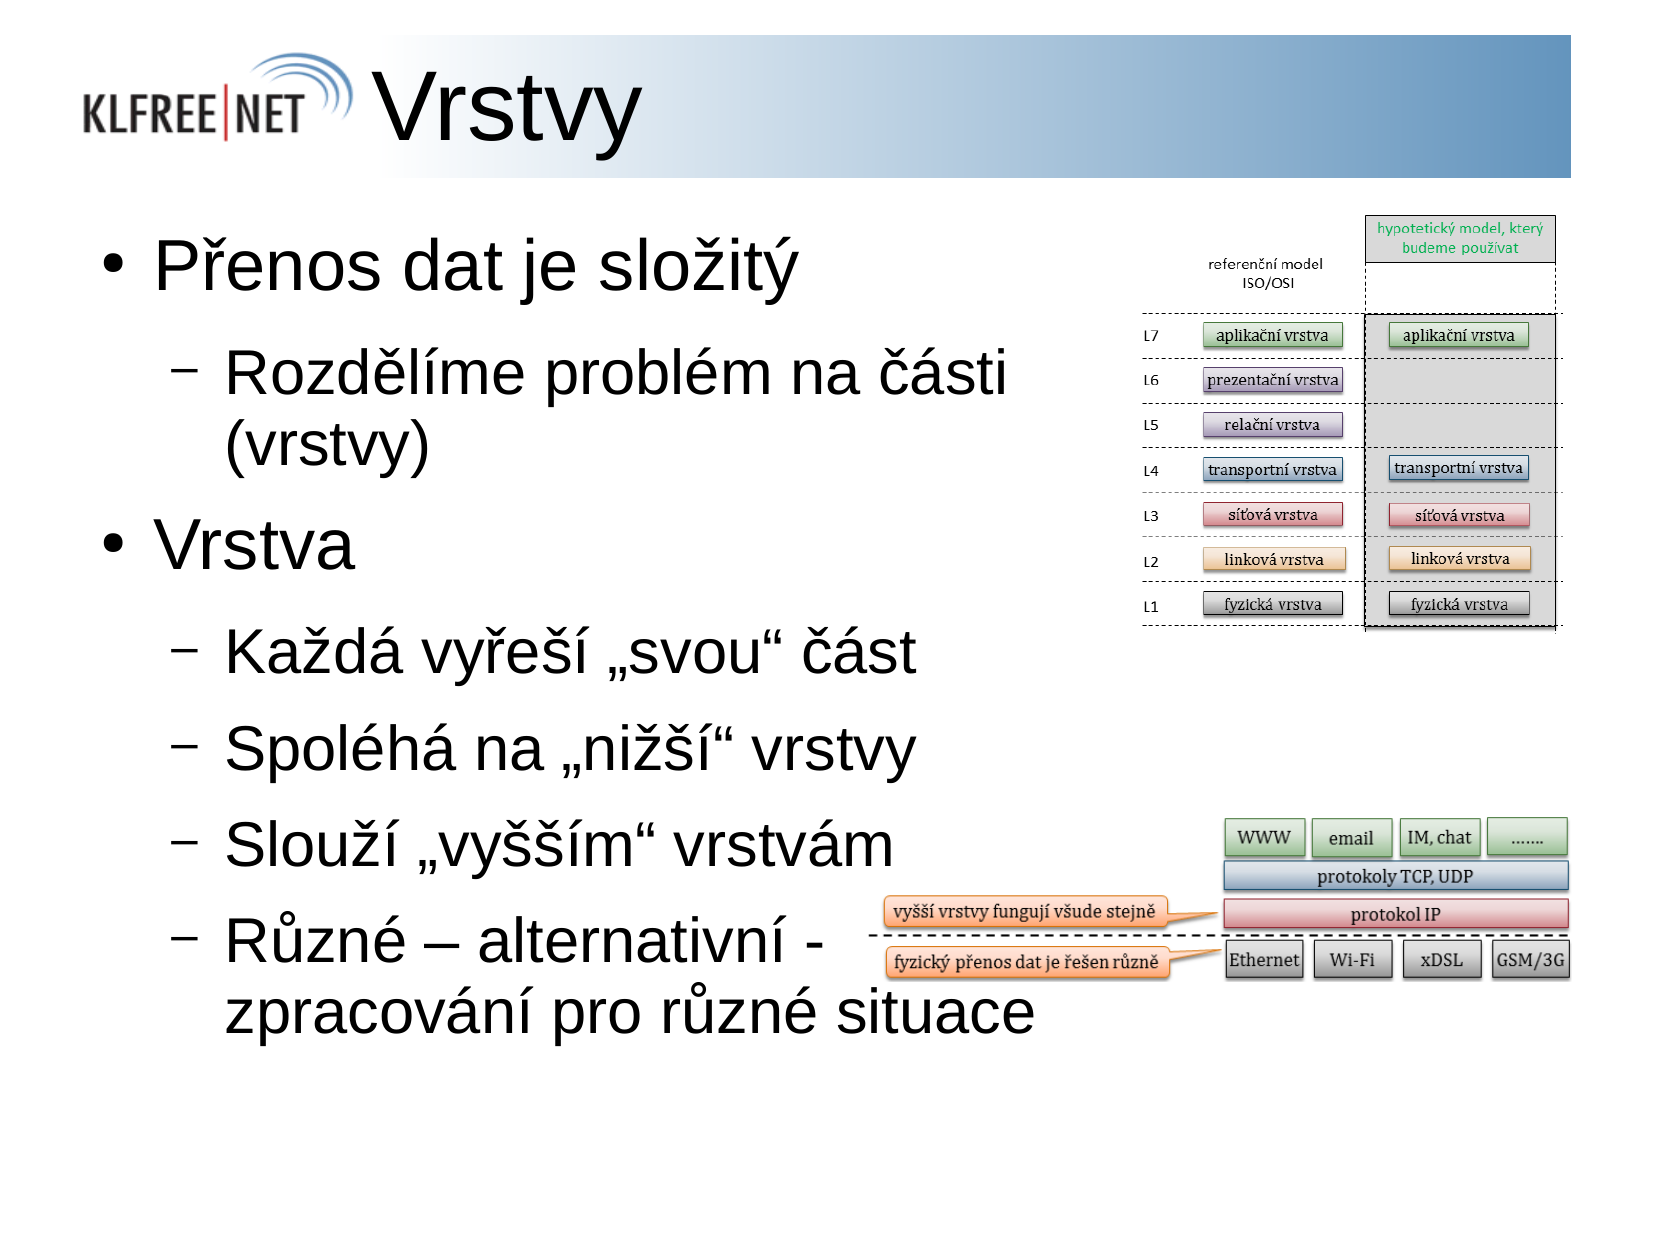

# Vrstvy
Přenos dat je složitý
Rozdělíme problém na části (vrstvy)
Vrstva
Každá vyřeší „svou“ část
Spoléhá na „nižší“ vrstvy
Slouží „vyšším“ vrstvám
Různé – alternativní -
zpracování pro různé situace